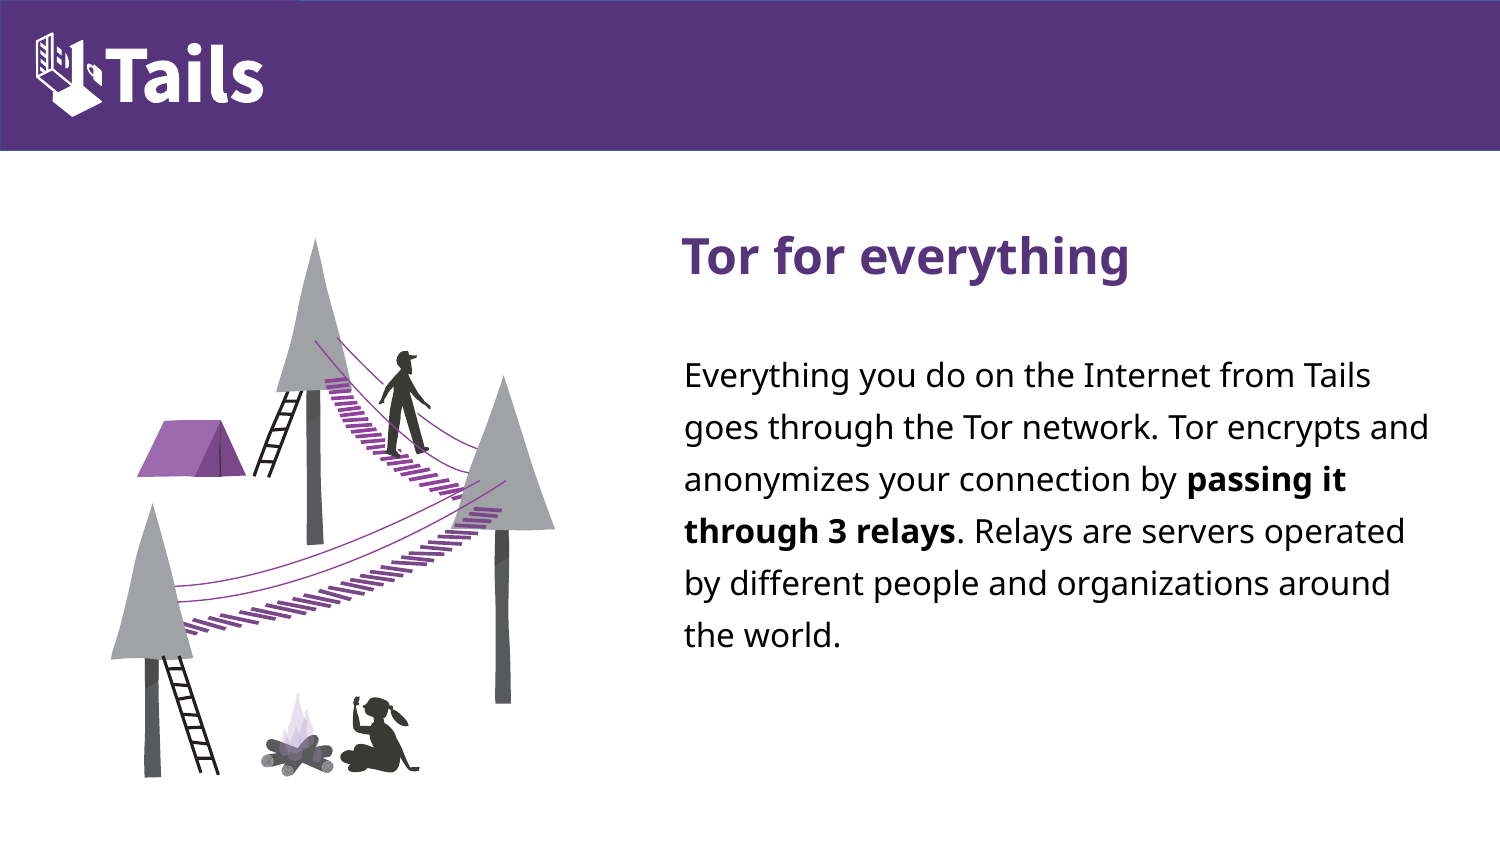

# Tor for everything
Everything you do on the Internet from Tails goes through the Tor network. Tor encrypts and anonymizes your connection by passing it through 3 relays. Relays are servers operated by different people and organizations around the world.